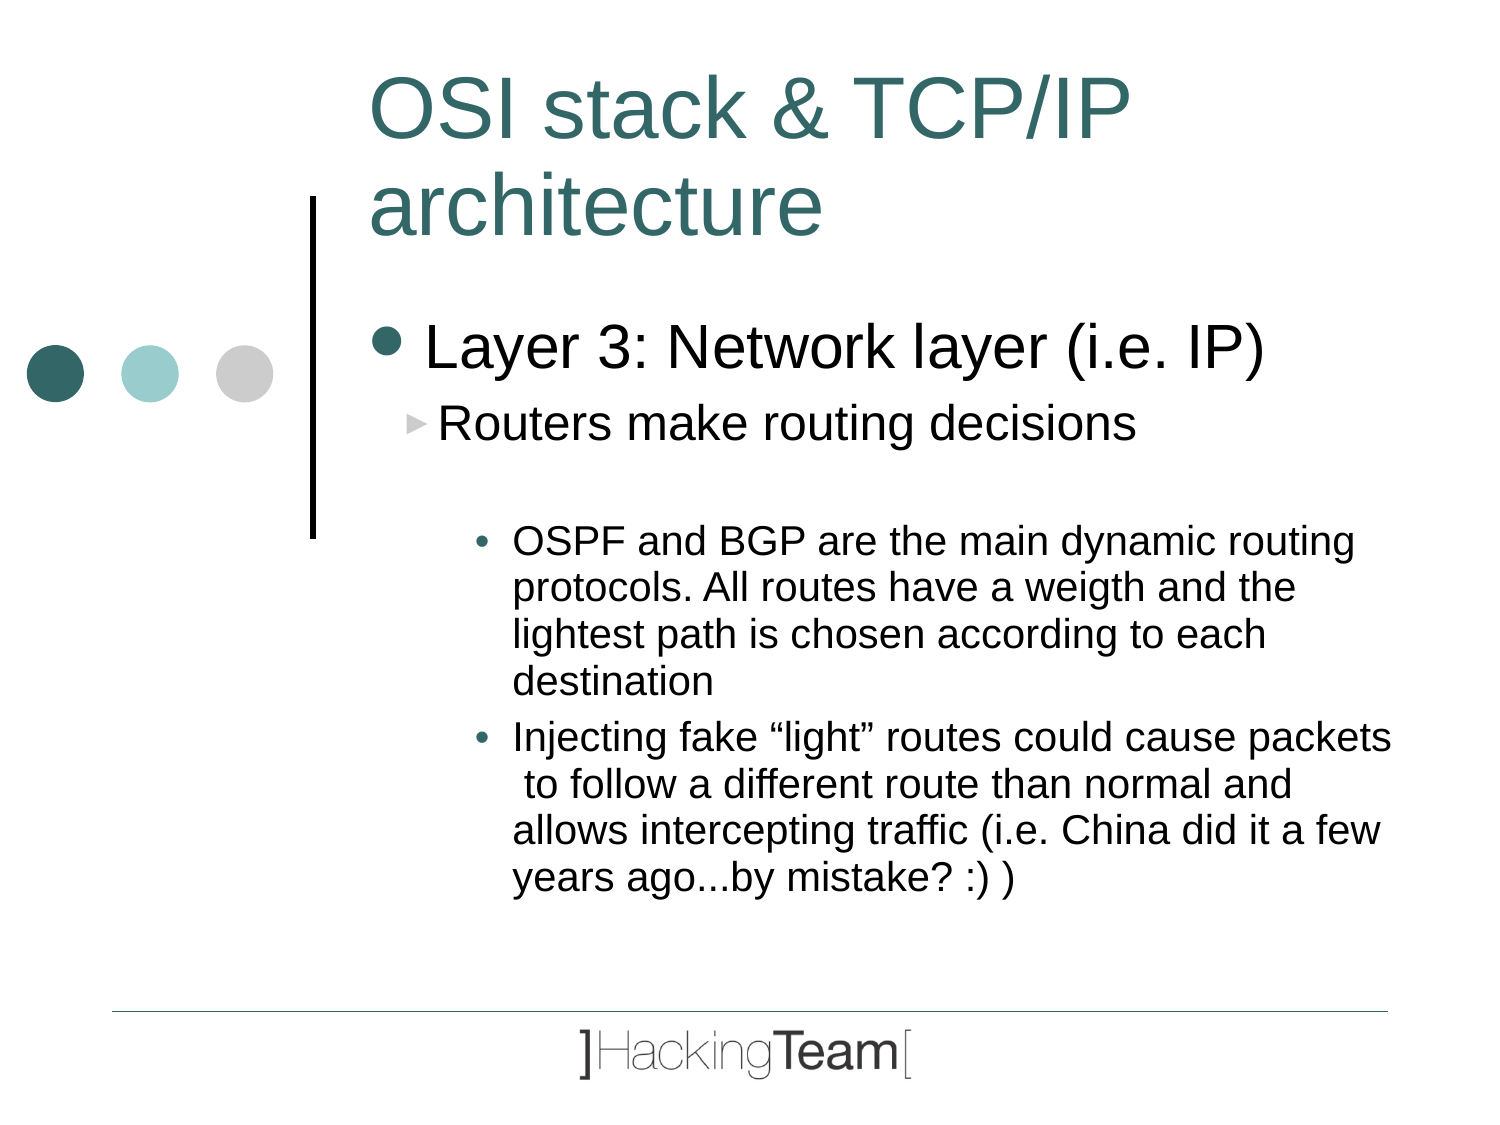

# OSI stack & TCP/IP architecture
Layer 3: Network layer (i.e. IP)
Routers make routing decisions
OSPF and BGP are the main dynamic routing protocols. All routes have a weigth and the lightest path is chosen according to each destination
Injecting fake “light” routes could cause packets to follow a different route than normal and allows intercepting traffic (i.e. China did it a few years ago...by mistake? :) )